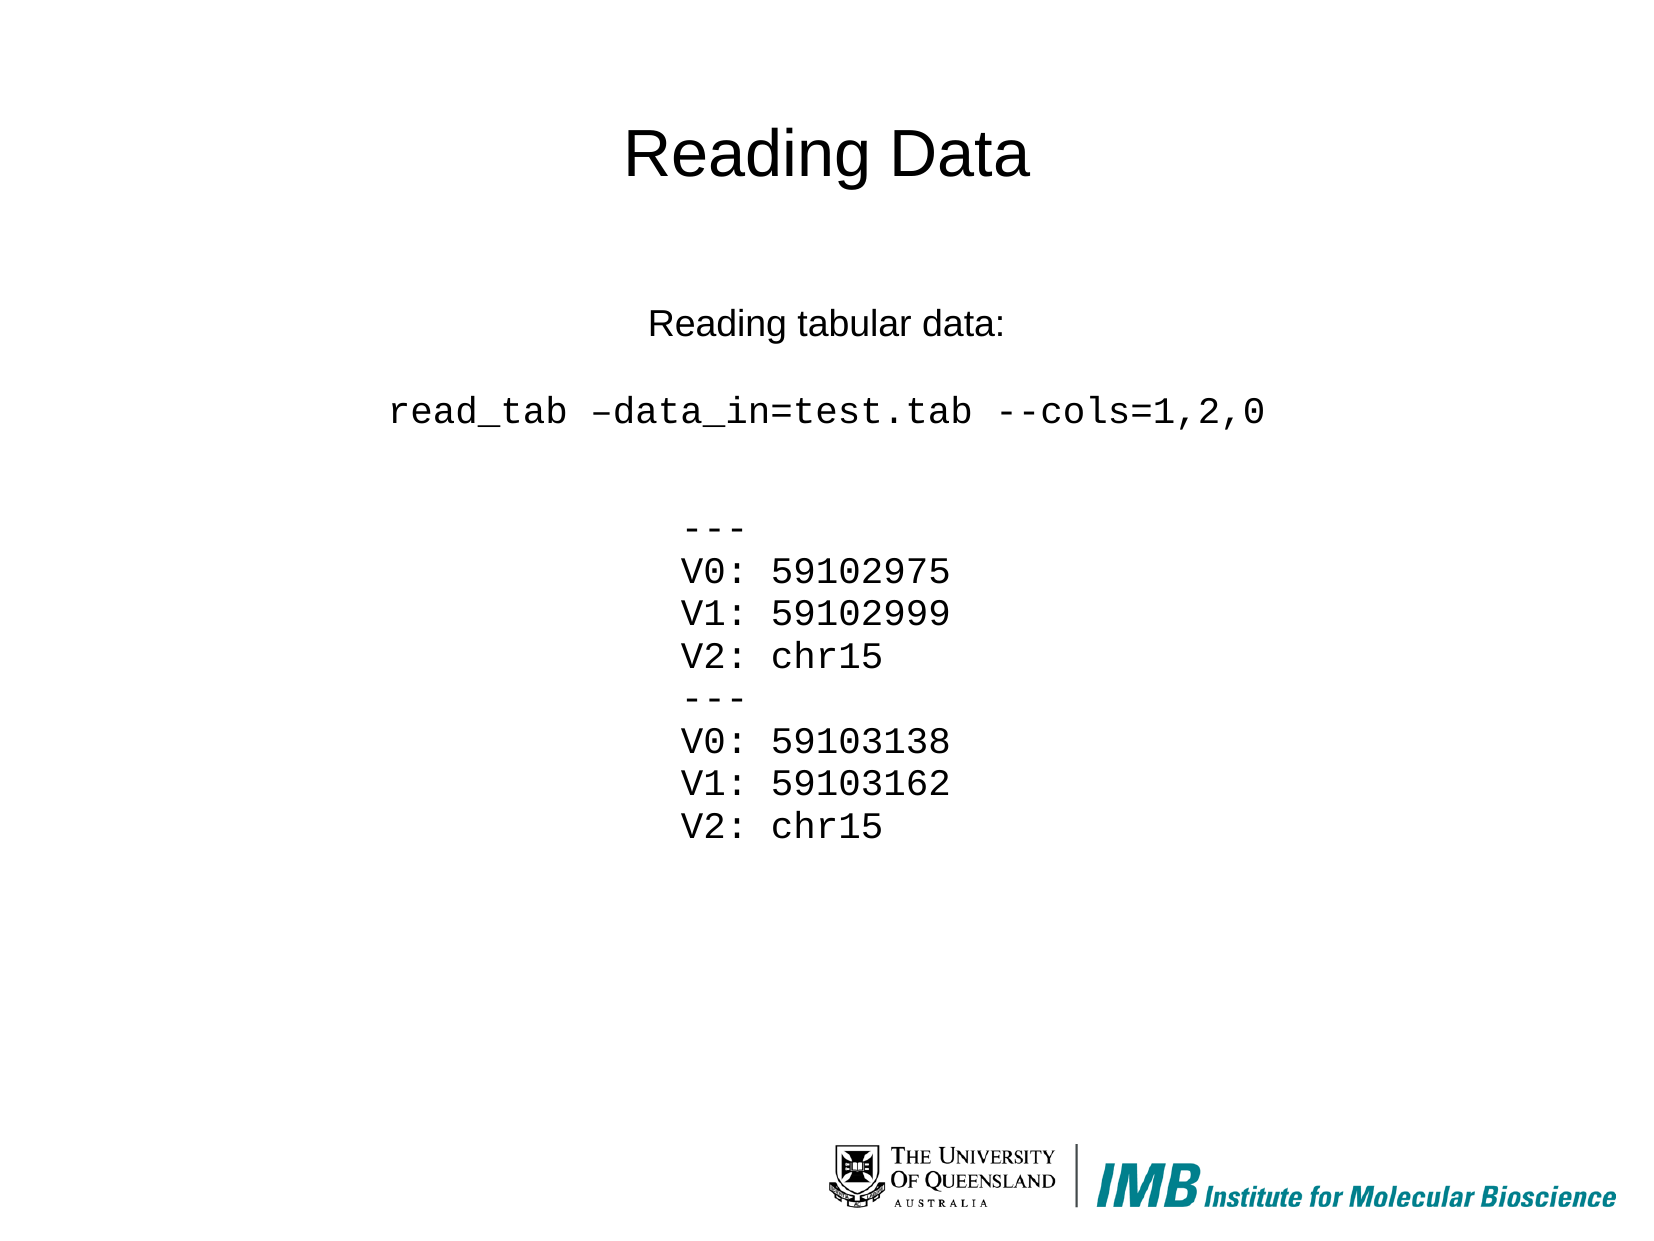

# Reading Data
Reading tabular data:
read_tab –data_in=test.tab --cols=1,2,0
---
V0: 59102975
V1: 59102999
V2: chr15
---
V0: 59103138
V1: 59103162
V2: chr15